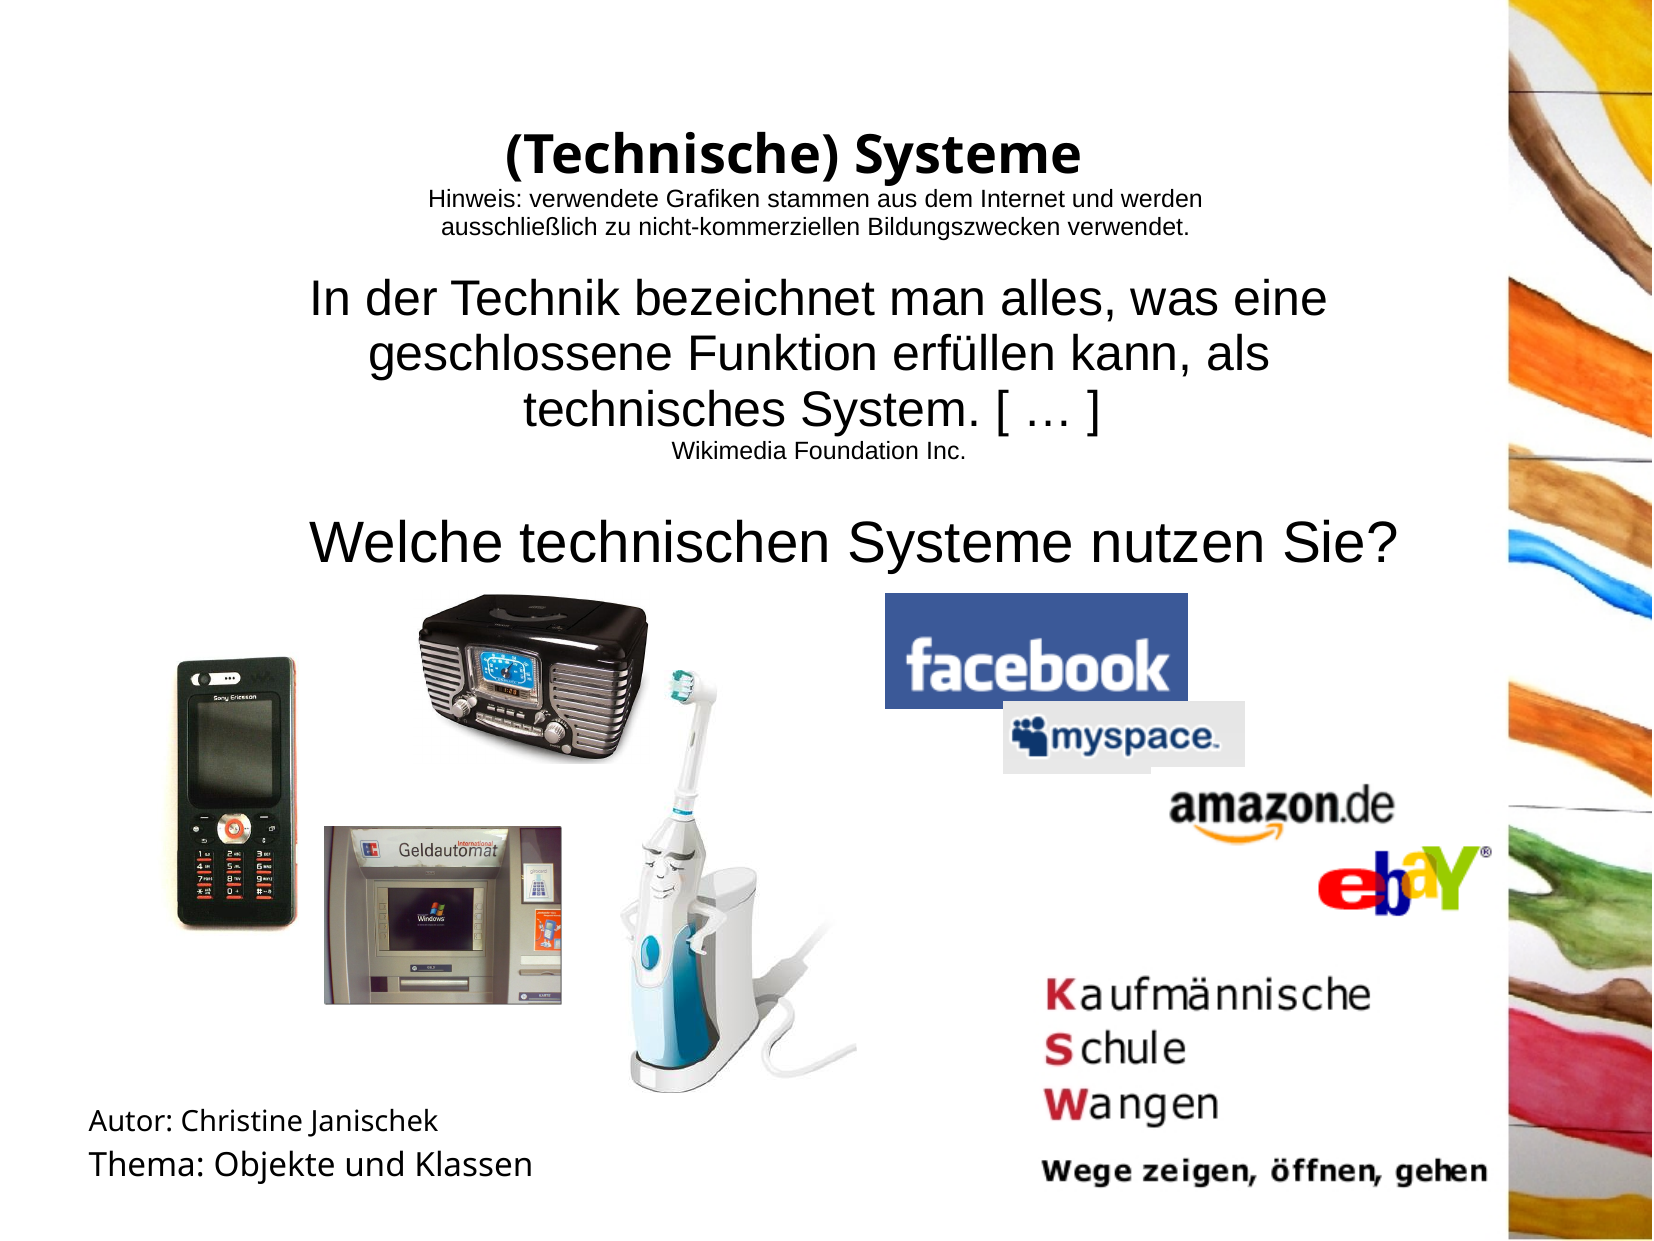

# (Technische) Systeme
Hinweis: verwendete Grafiken stammen aus dem Internet und werden ausschließlich zu nicht-kommerziellen Bildungszwecken verwendet.
In der Technik bezeichnet man alles, was eine geschlossene Funktion erfüllen kann, als technisches System. [ … ]
Wikimedia Foundation Inc.
Welche technischen Systeme nutzen Sie?